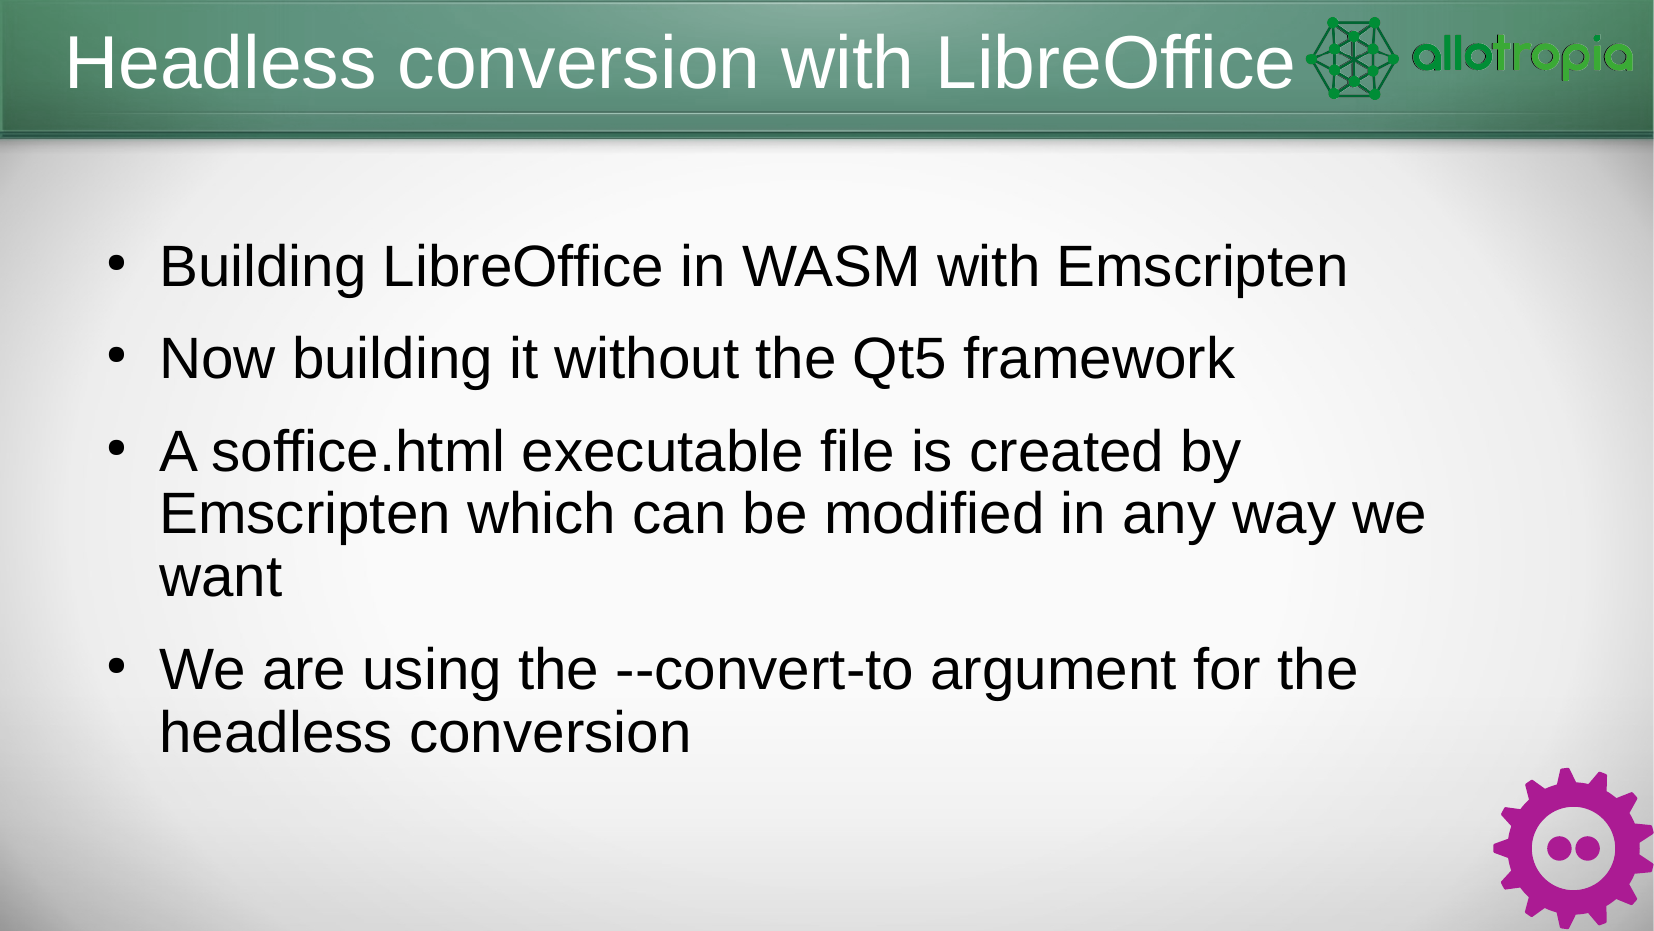

# Headless conversion with LibreOffice
Building LibreOffice in WASM with Emscripten
Now building it without the Qt5 framework
A soffice.html executable file is created by Emscripten which can be modified in any way we want
We are using the --convert-to argument for the headless conversion